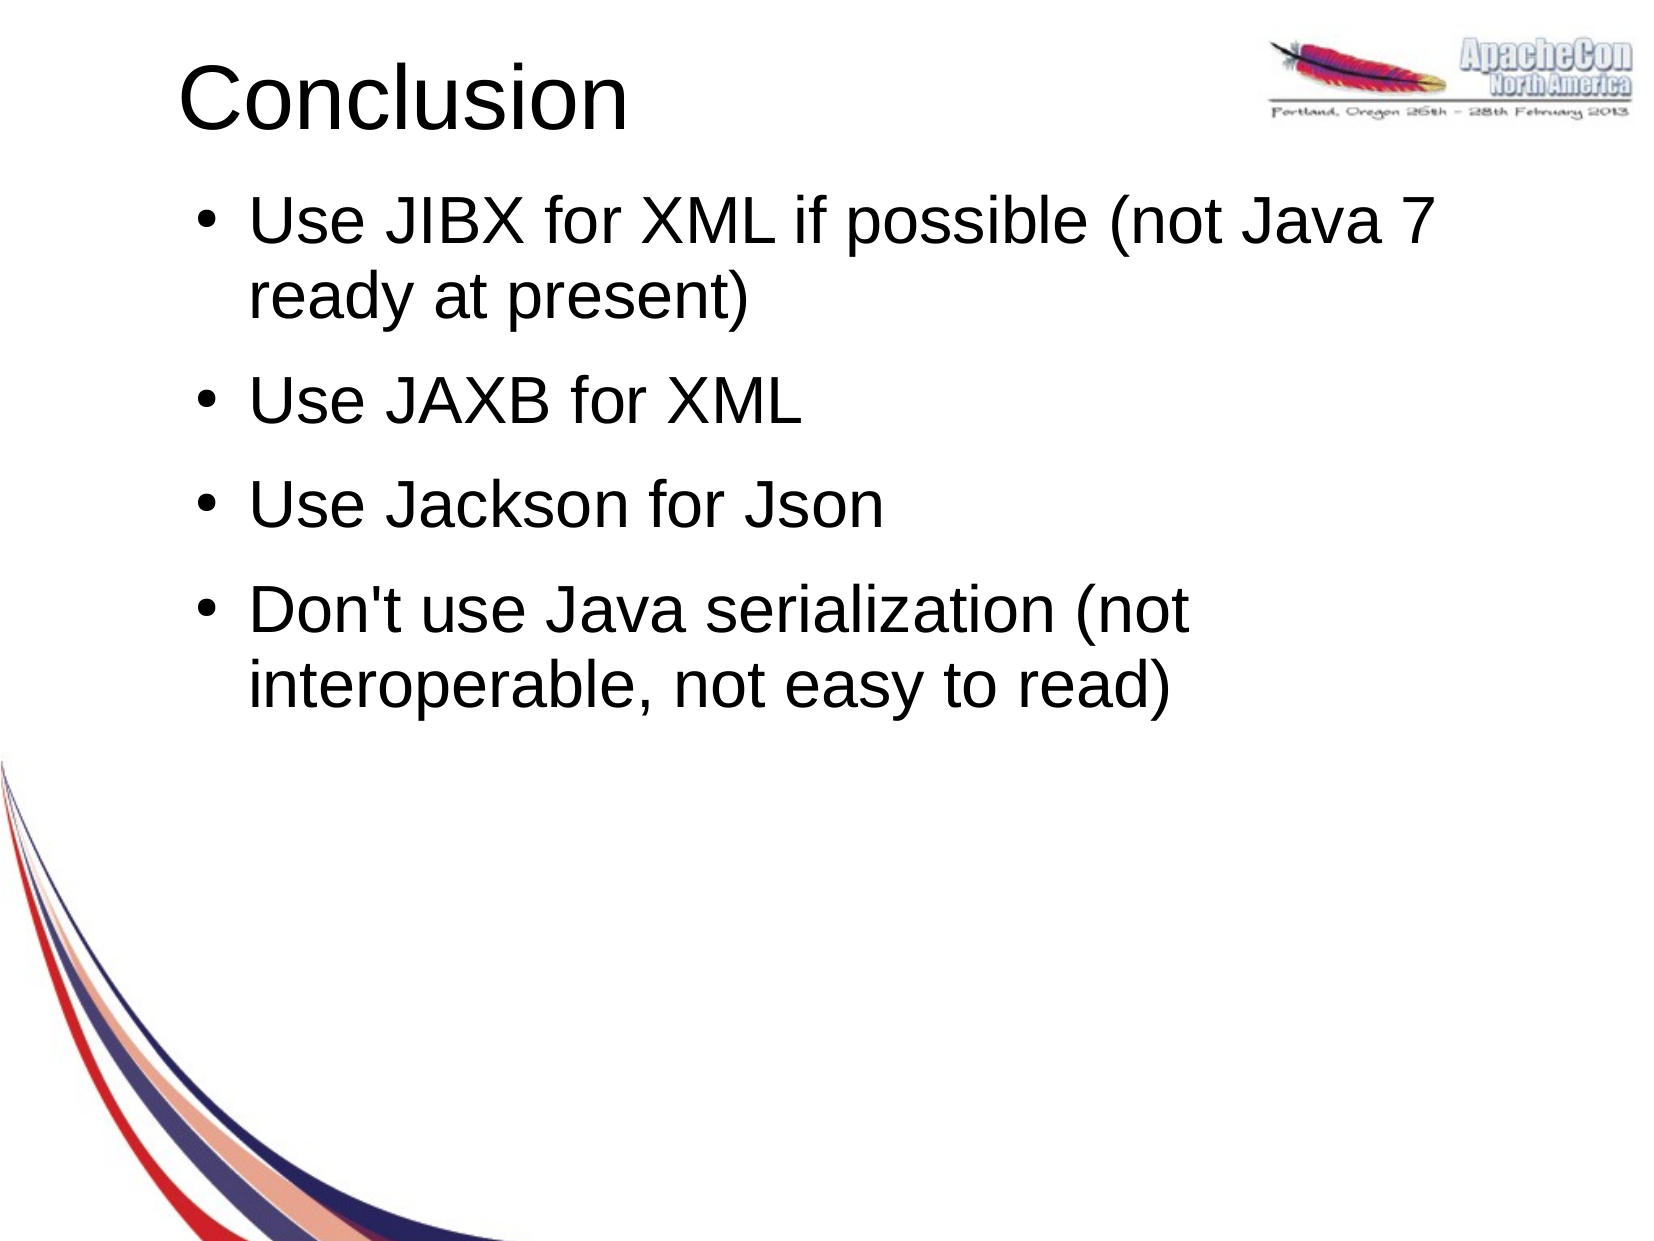

# Conclusion
Use JIBX for XML if possible (not Java 7 ready at present)
Use JAXB for XML
Use Jackson for Json
Don't use Java serialization (not interoperable, not easy to read)